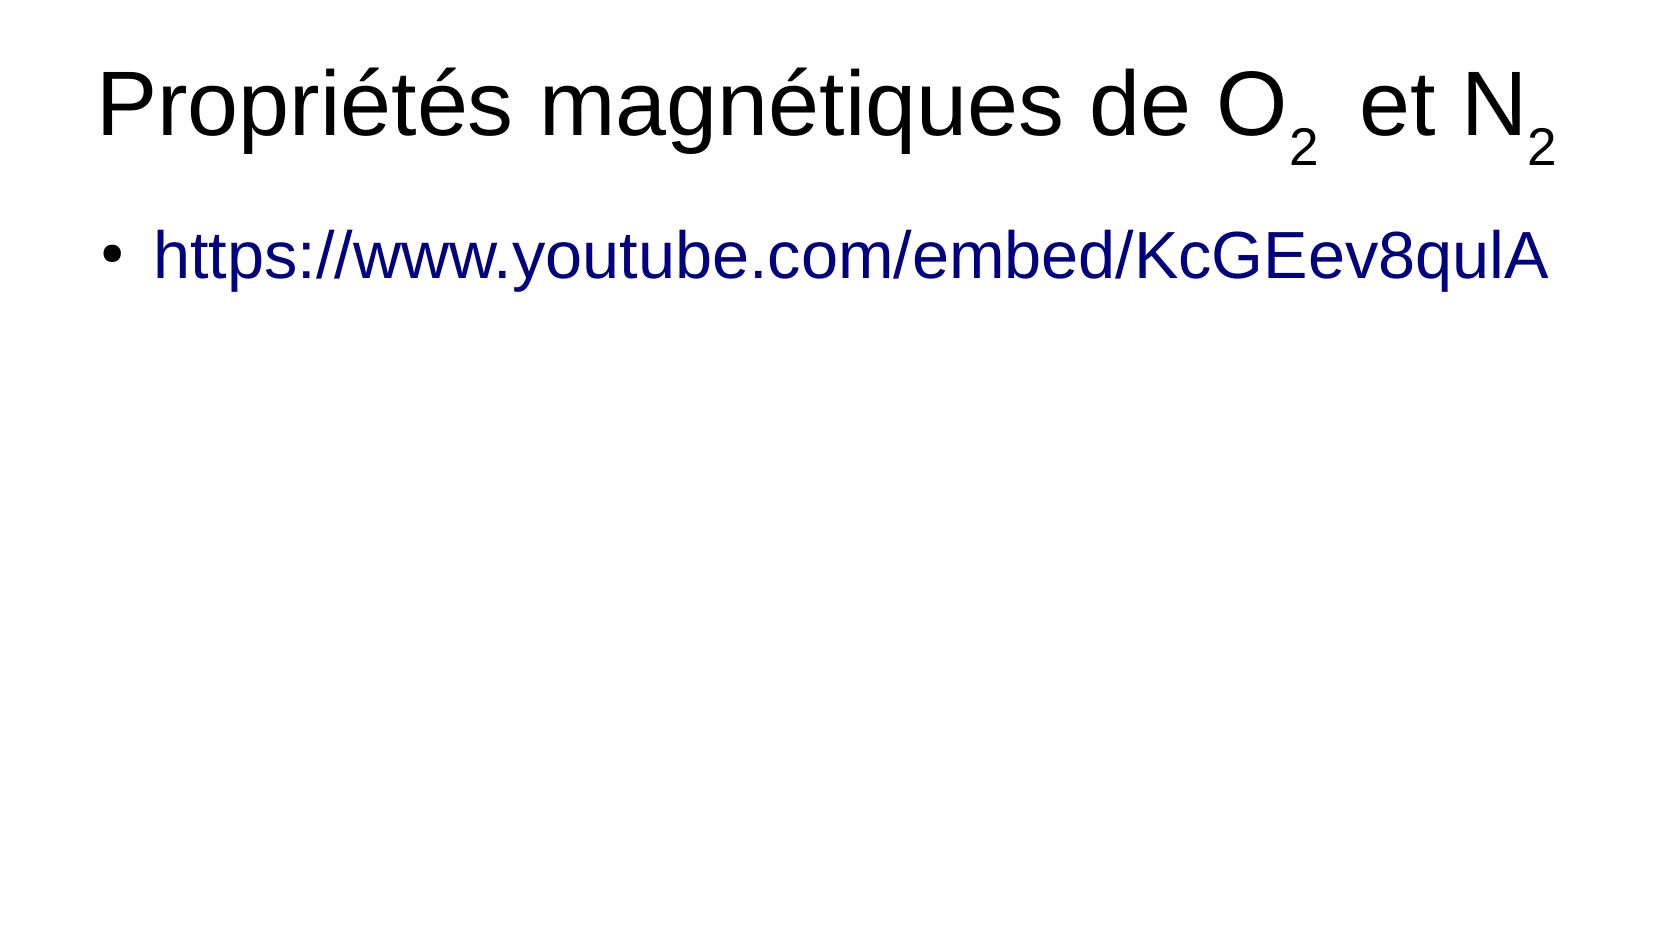

# Propriétés magnétiques de O2 et N2
https://www.youtube.com/embed/KcGEev8qulA